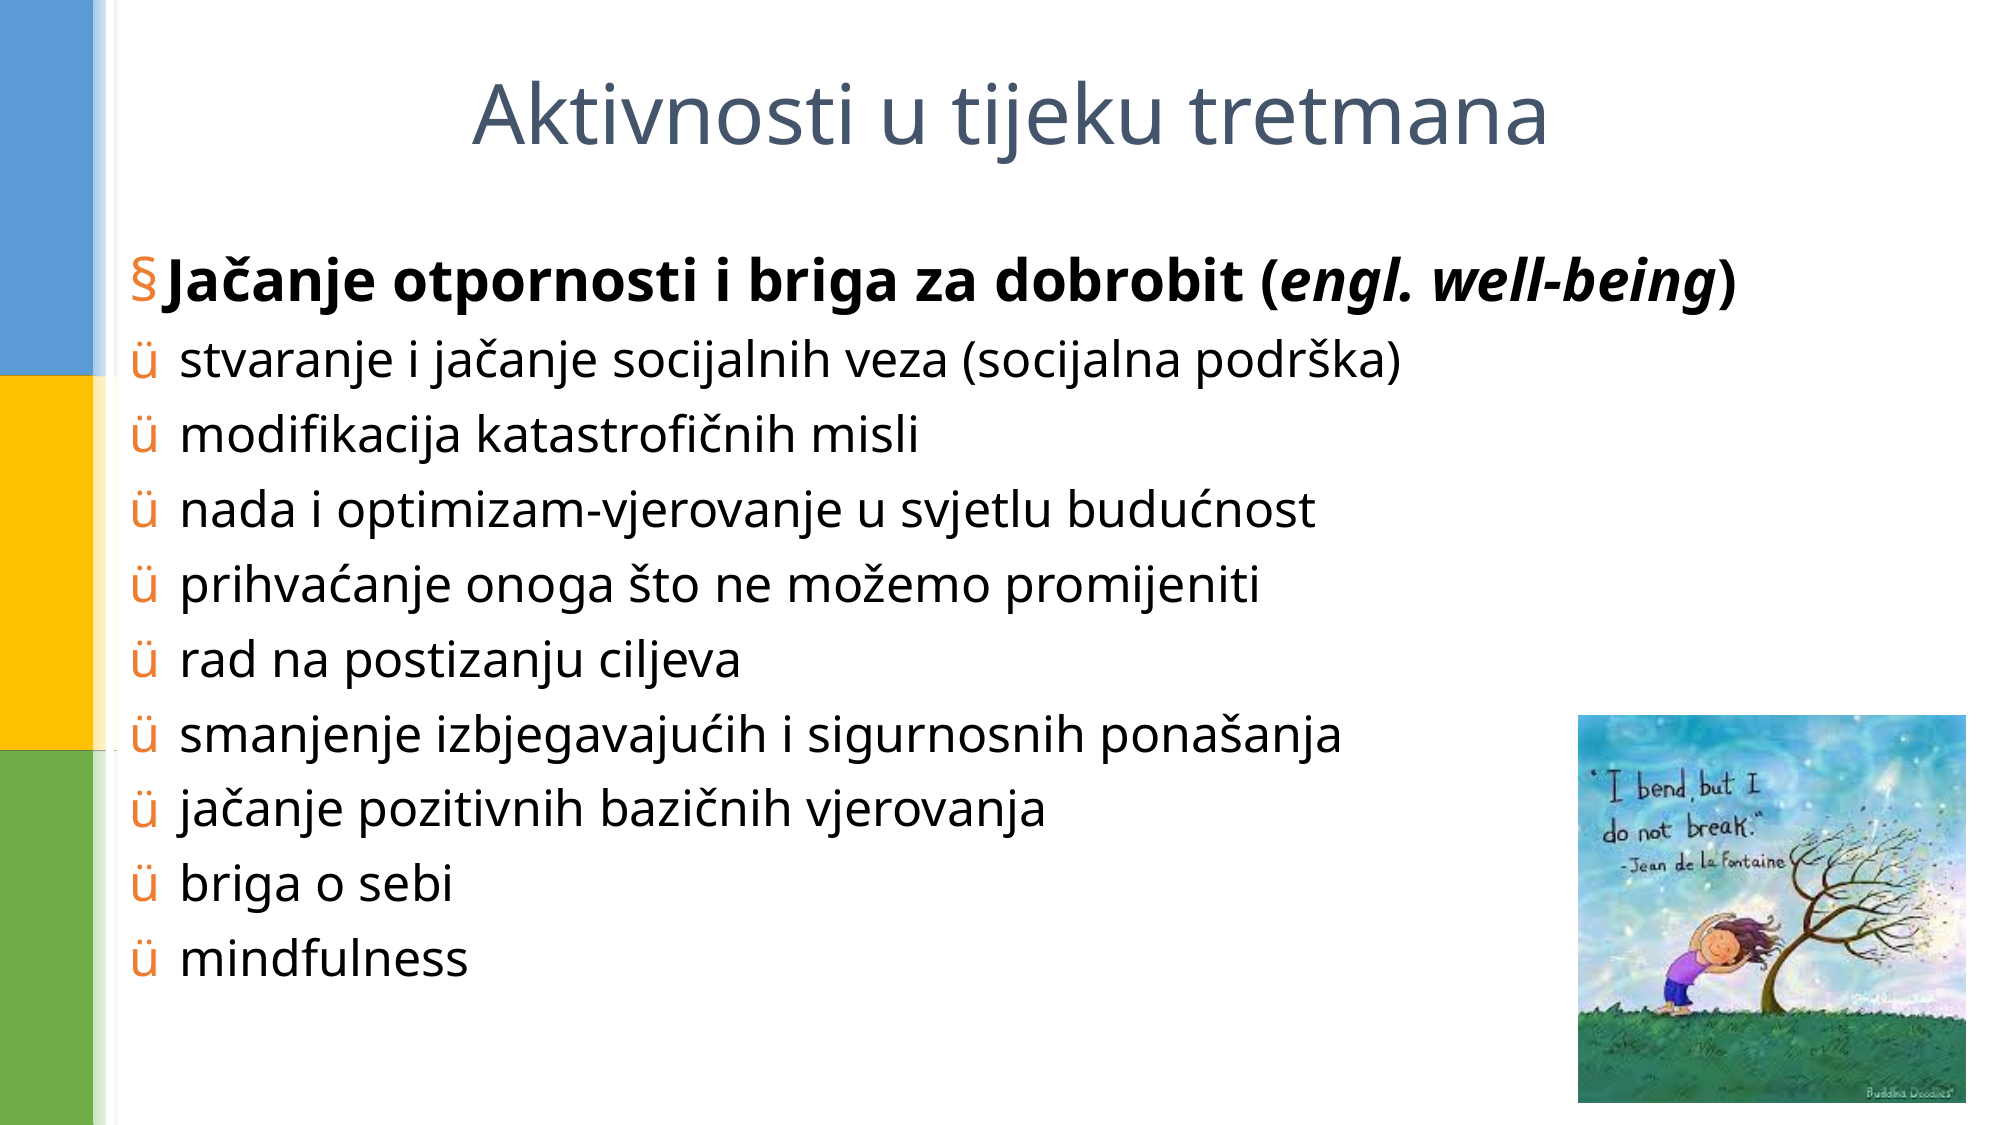

Aktivnosti u tijeku tretmana
# Jačanje otpornosti i briga za dobrobit (engl. well-being)
 stvaranje i jačanje socijalnih veza (socijalna podrška)
 modifikacija katastrofičnih misli
 nada i optimizam-vjerovanje u svjetlu budućnost
 prihvaćanje onoga što ne možemo promijeniti
 rad na postizanju ciljeva
 smanjenje izbjegavajućih i sigurnosnih ponašanja
 jačanje pozitivnih bazičnih vjerovanja
 briga o sebi
 mindfulness